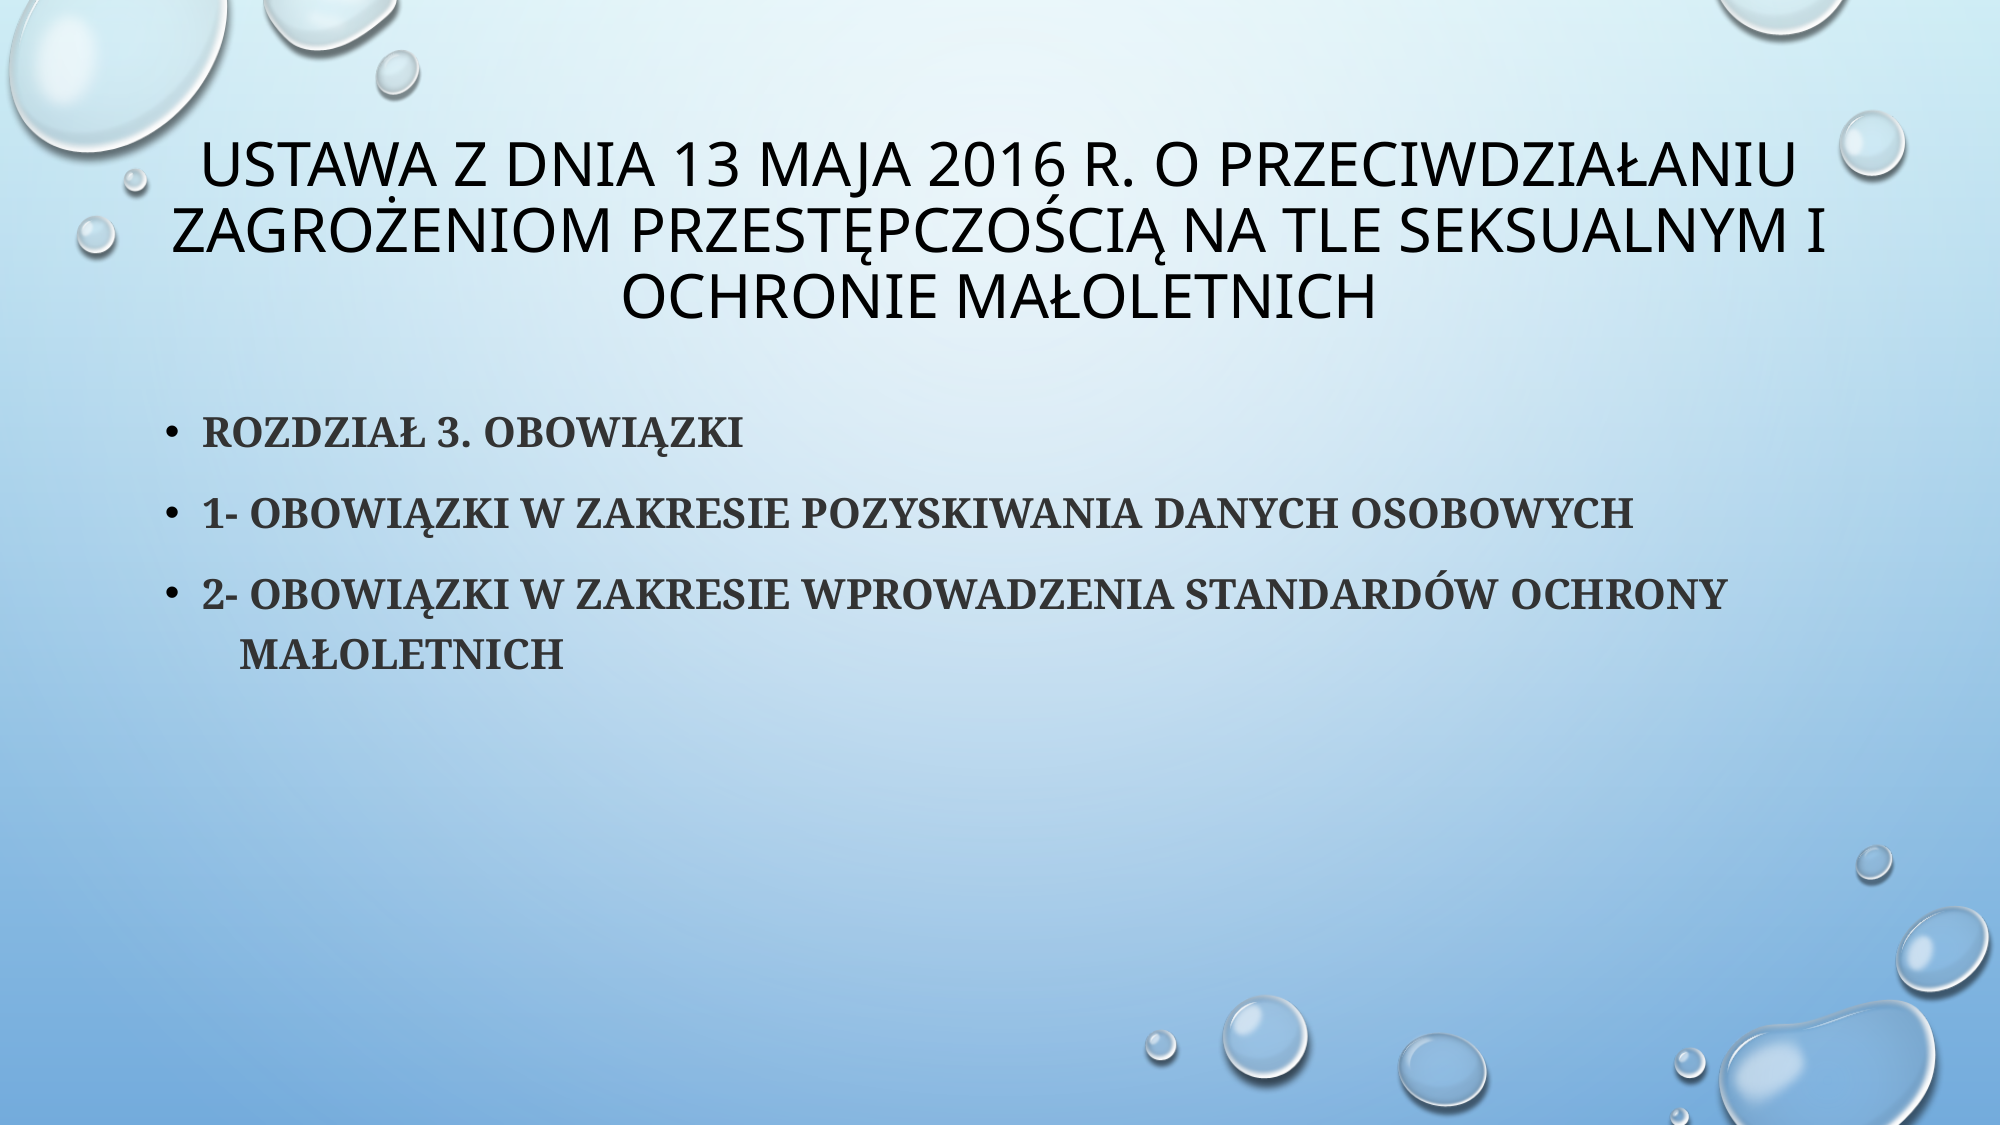

# Ustawa z dnia 13 maja 2016 r. o przeciwdziałaniu zagrożeniom przestępczością na tle seksualnym i ochronie małoletnich
Rozdział 3. Obowiązki
1- obowiązki w zakresie pozyskiwania danych osobowych
2- obowiązki w zakresie wprowadzenia standardów ochrony małoletnich